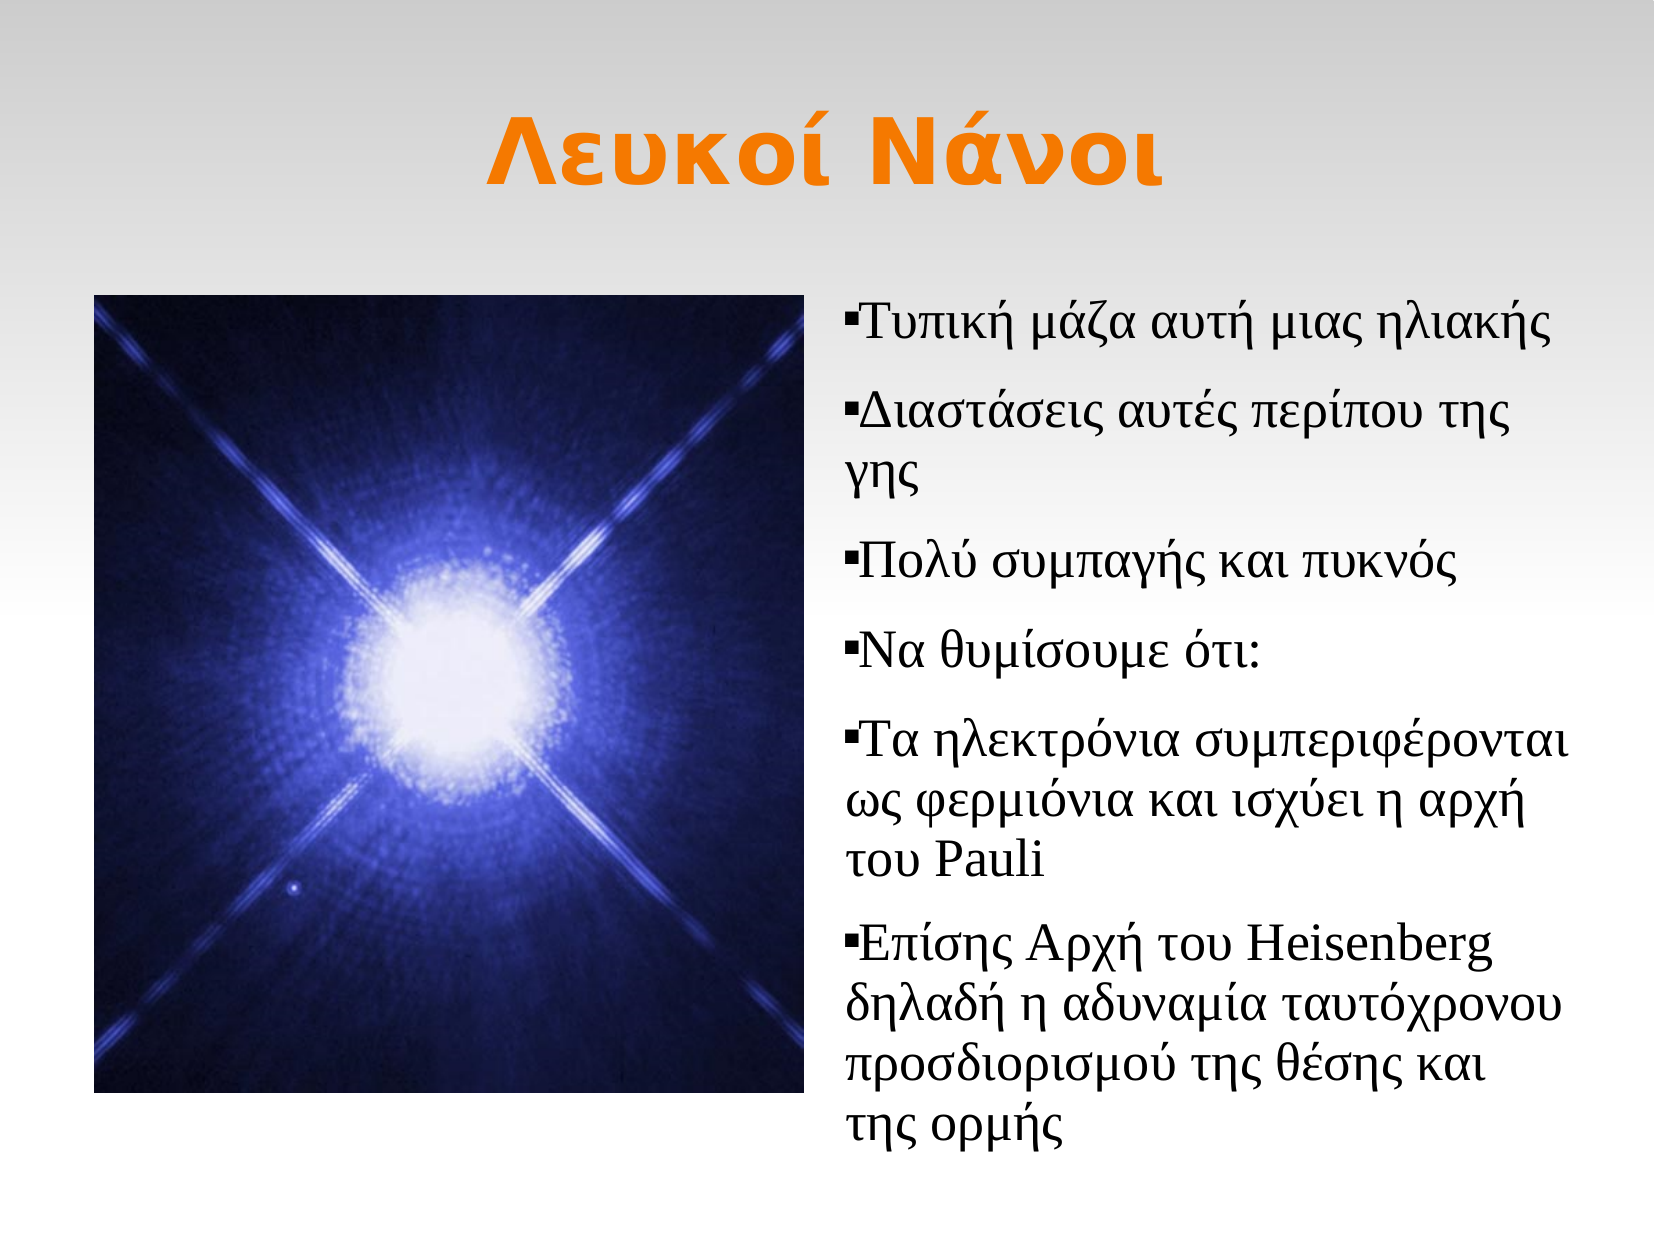

# Λευκοί Νάνοι
Τυπική μάζα αυτή μιας ηλιακής
Διαστάσεις αυτές περίπου της γης
Πολύ συμπαγής και πυκνός
Να θυμίσουμε ότι:
Τα ηλεκτρόνια συμπεριφέρονται ως φερμιόνια και ισχύει η αρχή του Pauli
Επίσης Αρχή του Heisenberg δηλαδή η αδυναμία ταυτόχρονου προσδιορισμού της θέσης και της ορμής